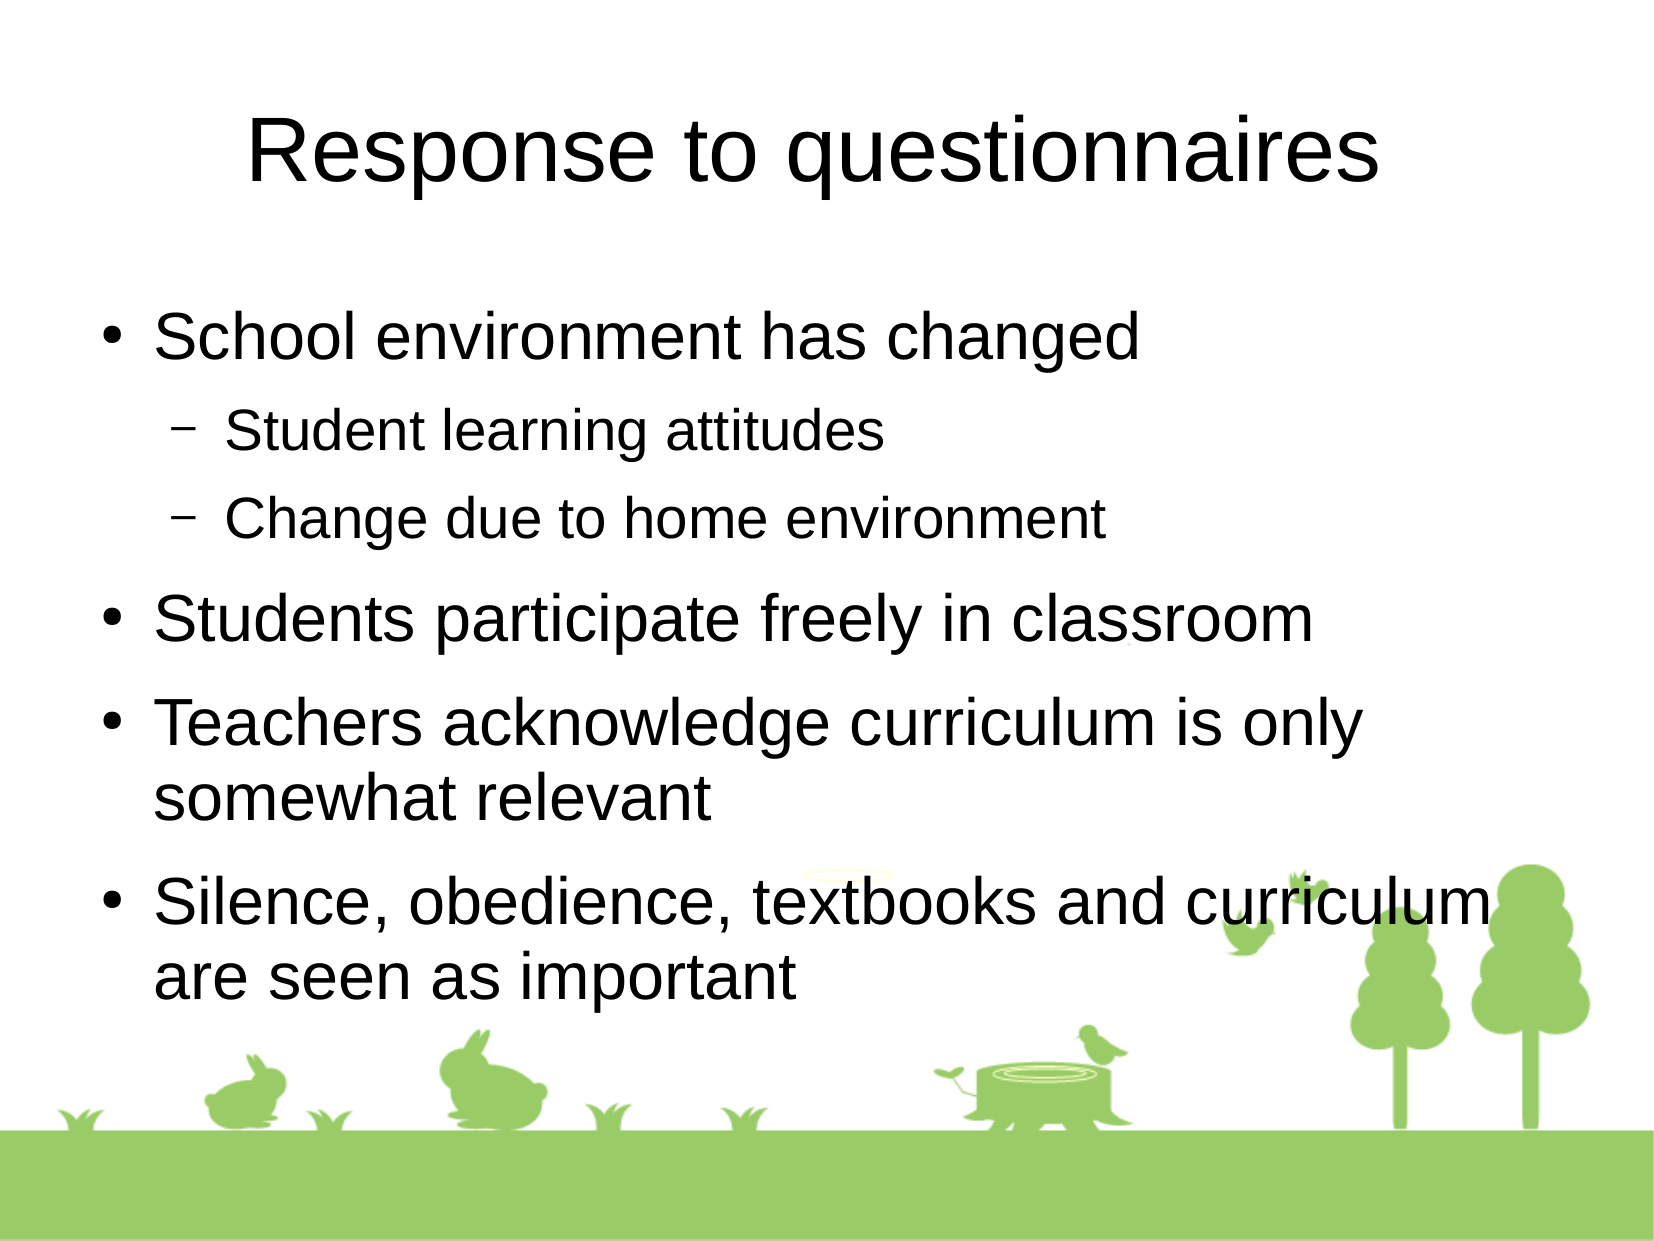

# Response to questionnaires
School environment has changed
Student learning attitudes
Change due to home environment
Students participate freely in classroom
Teachers acknowledge curriculum is only somewhat relevant
Silence, obedience, textbooks and curriculum are seen as important